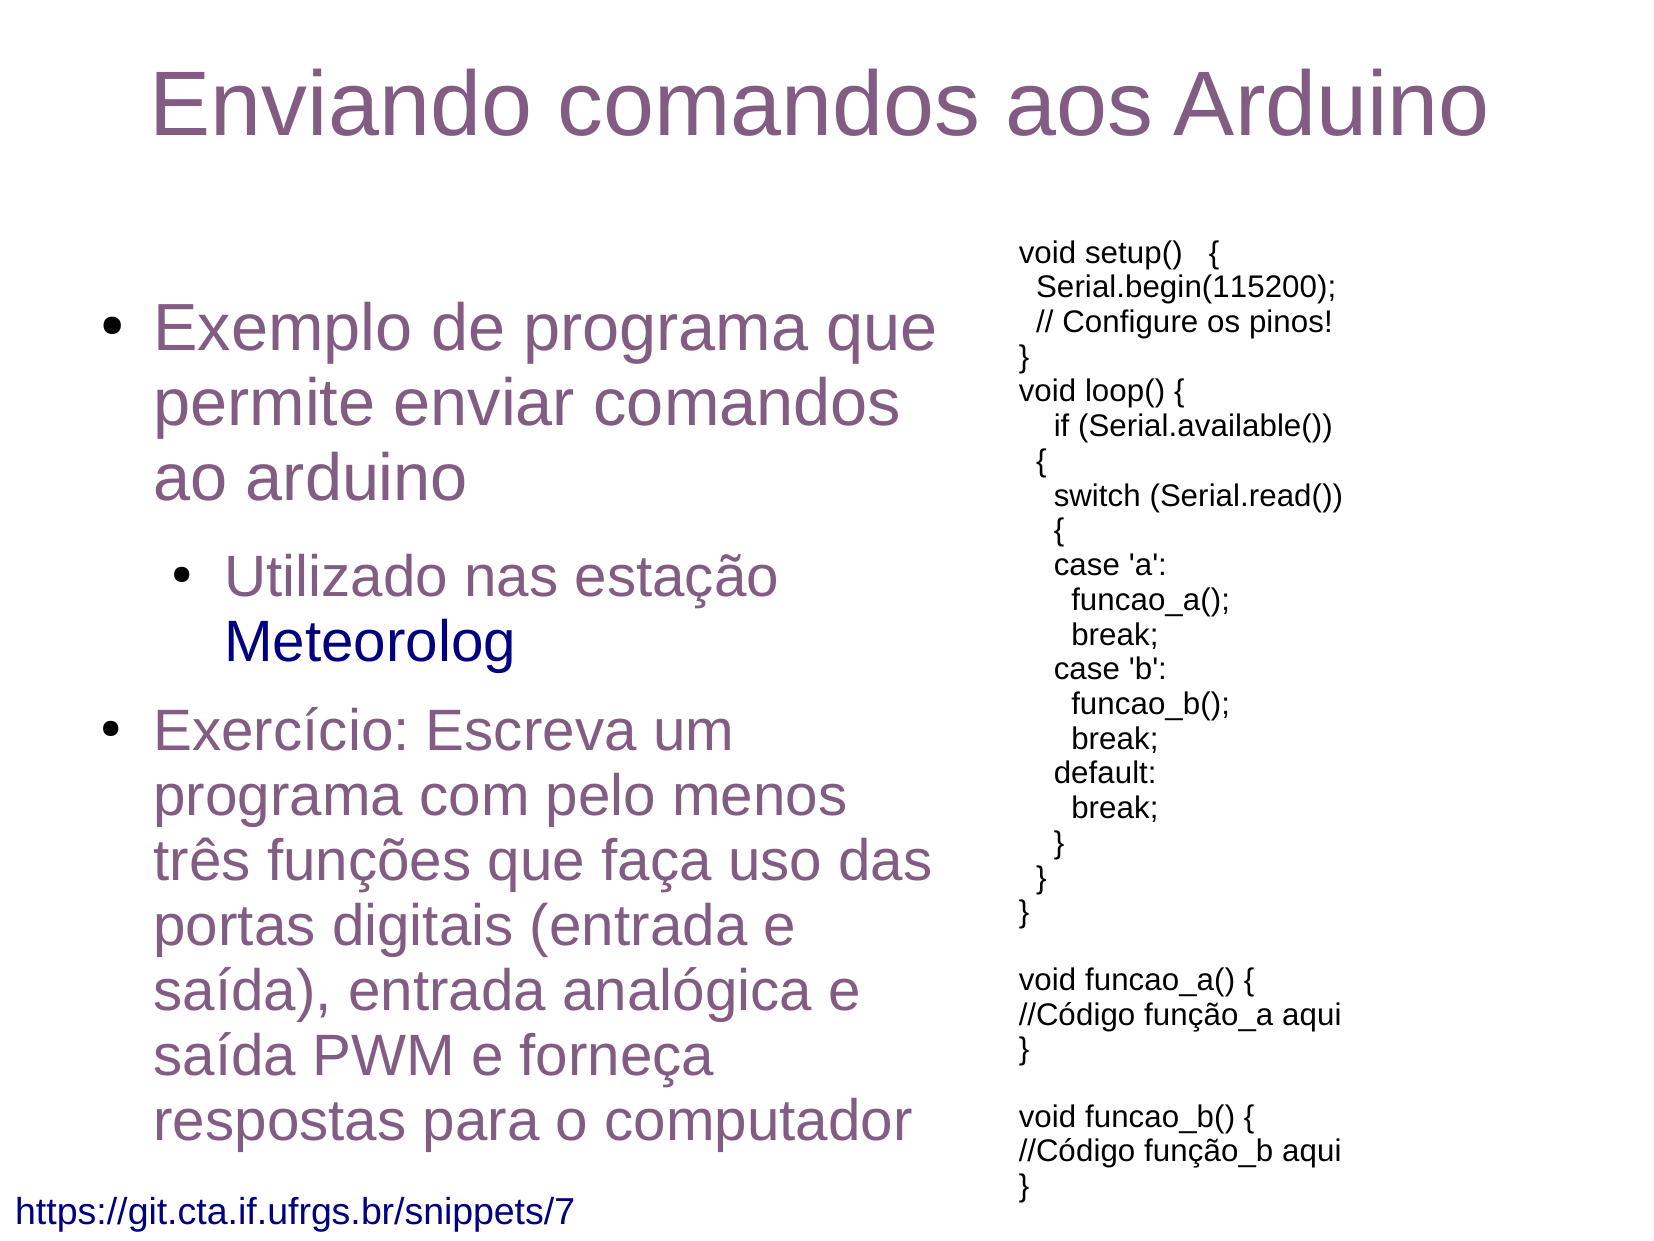

# Enviando comandos aos Arduino
void setup() {
 Serial.begin(115200);
 // Configure os pinos!
}
void loop() {
 if (Serial.available())
 {
 switch (Serial.read())
 {
 case 'a':
 funcao_a();
 break;
 case 'b':
 funcao_b();
 break;
 default:
 break;
 }
 }
}
void funcao_a() {
//Código função_a aqui
}
void funcao_b() {
//Código função_b aqui
}
Exemplo de programa que permite enviar comandos ao arduino
Utilizado nas estação Meteorolog
Exercício: Escreva um programa com pelo menos três funções que faça uso das portas digitais (entrada e saída), entrada analógica e saída PWM e forneça respostas para o computador
https://git.cta.if.ufrgs.br/snippets/7